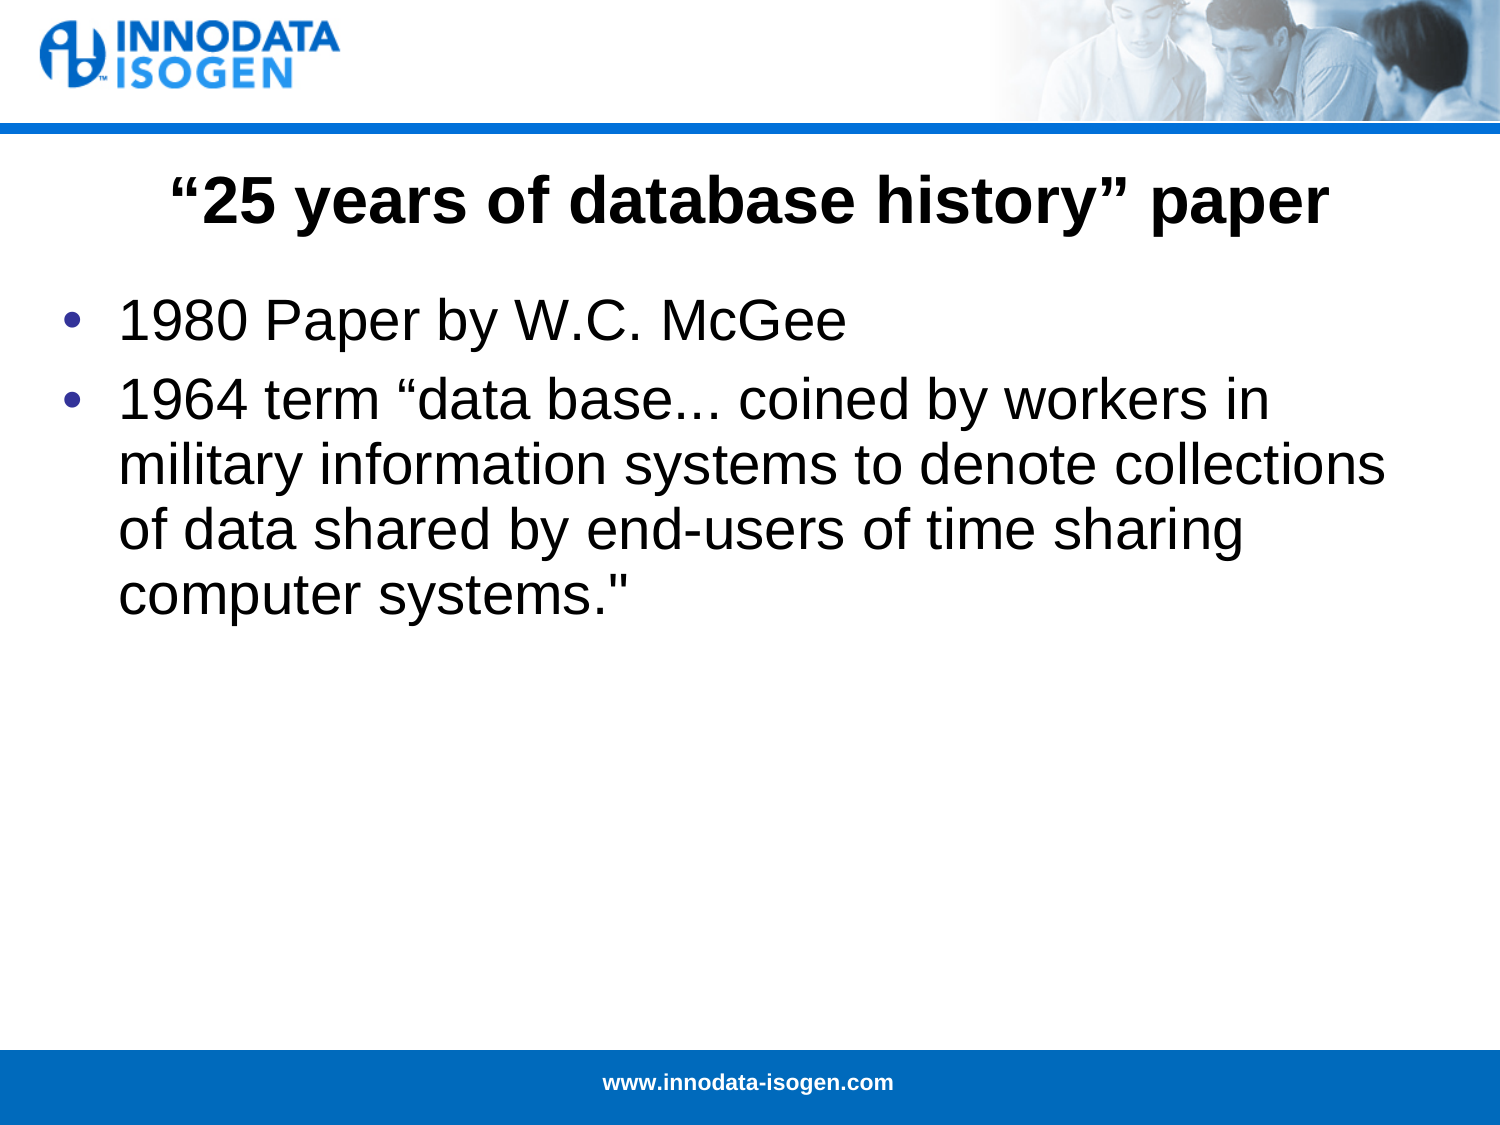

# “25 years of database history” paper
1980 Paper by W.C. McGee
1964 term “data base... coined by workers in military information systems to denote collections of data shared by end-users of time sharing computer systems."